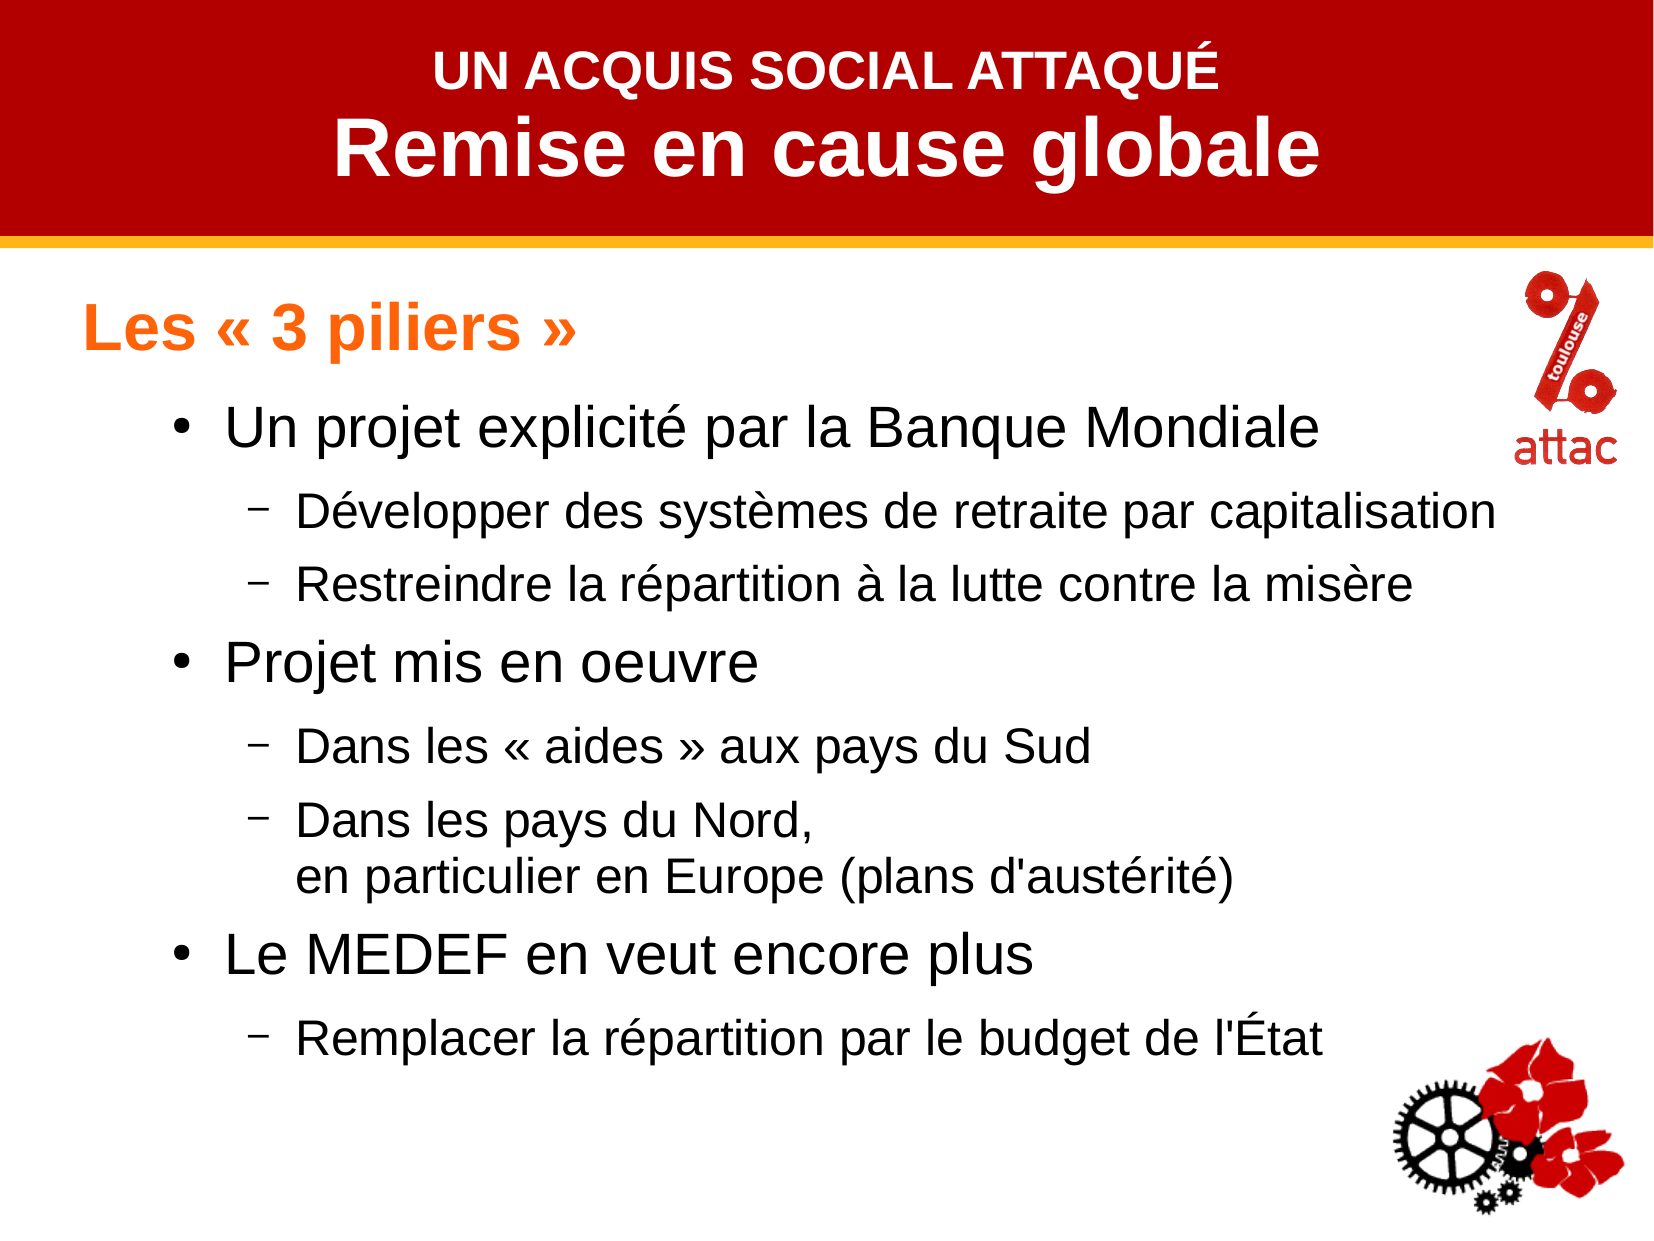

UN ACQUIS SOCIAL ATTAQUÉ
Remise en cause globale
# Les « 3 piliers »
Un projet explicité par la Banque Mondiale
Développer des systèmes de retraite par capitalisation
Restreindre la répartition à la lutte contre la misère
Projet mis en oeuvre
Dans les « aides » aux pays du Sud
Dans les pays du Nord,
en particulier en Europe (plans d'austérité)
Le MEDEF en veut encore plus
Remplacer la répartition par le budget de l'État